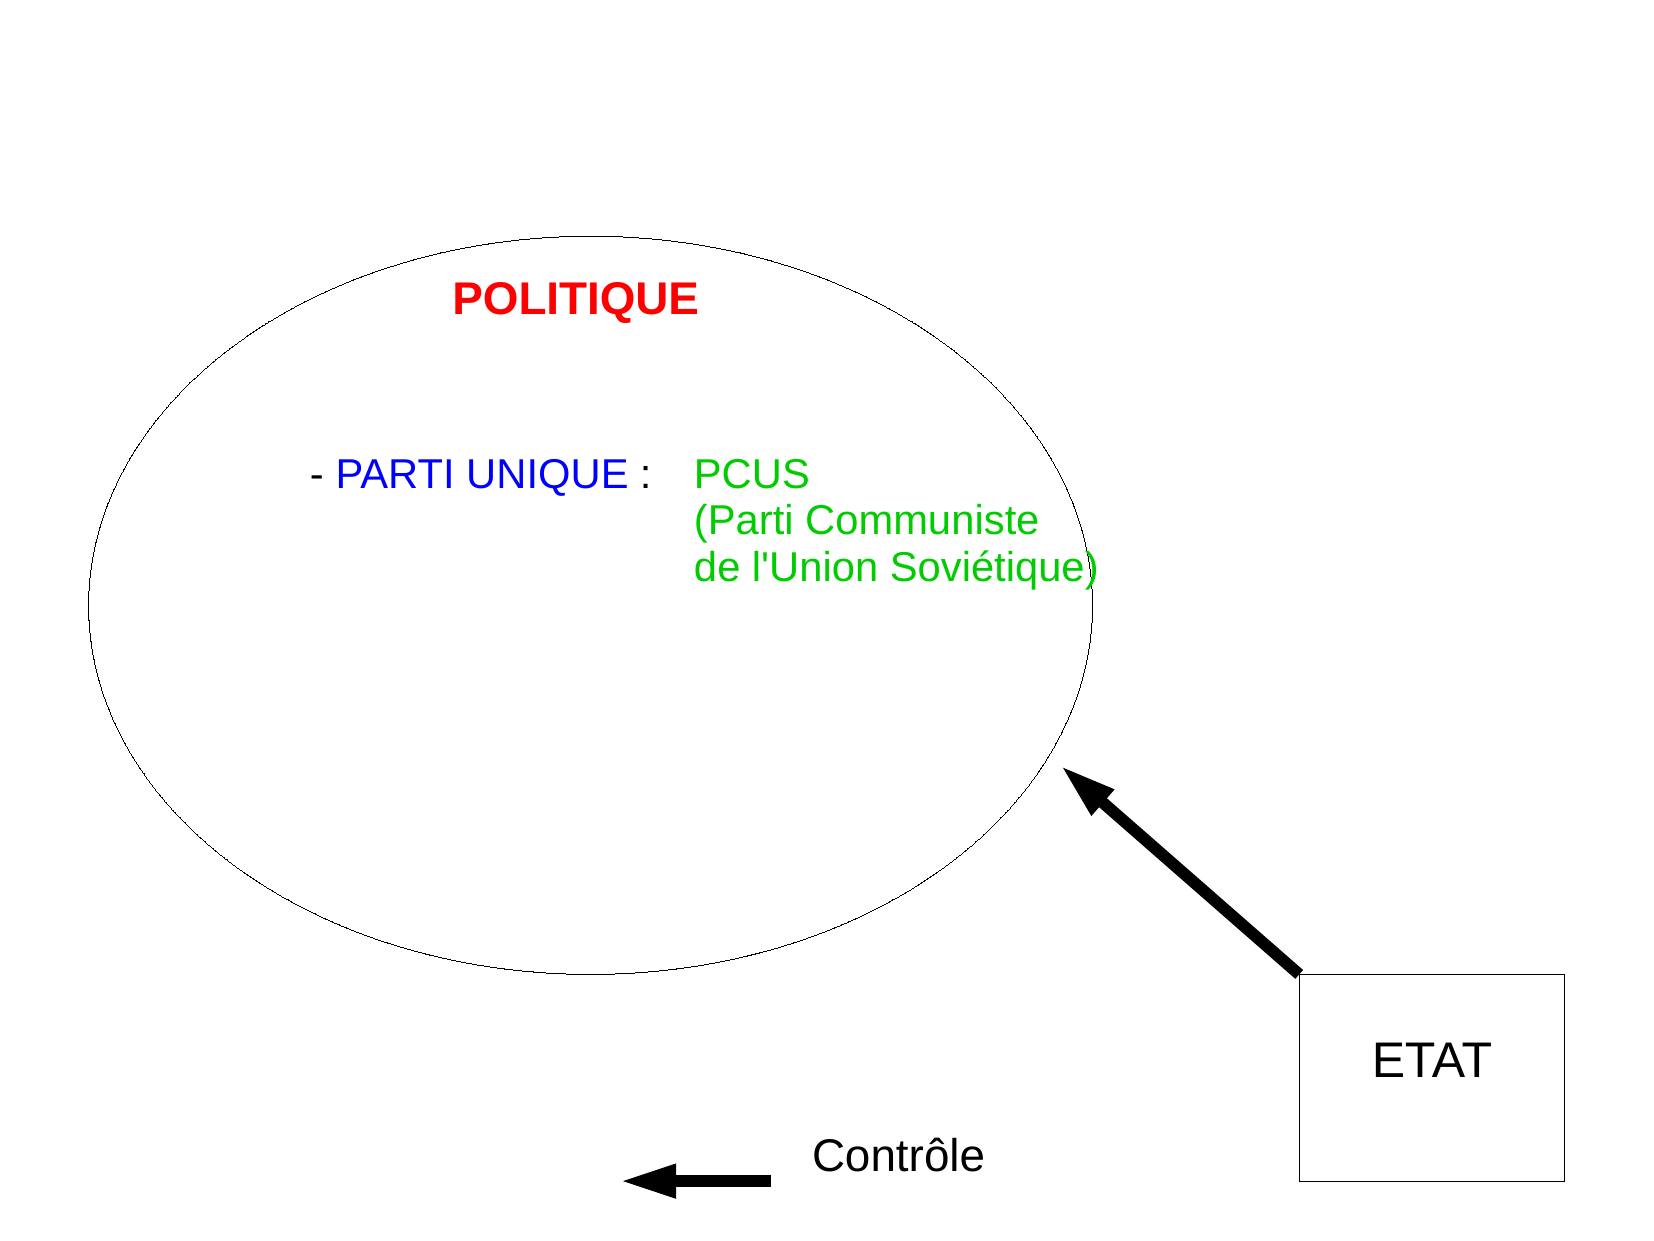

POLITIQUE
- PARTI UNIQUE :
PCUS
(Parti Communiste
de l'Union Soviétique)
ETAT
Contrôle